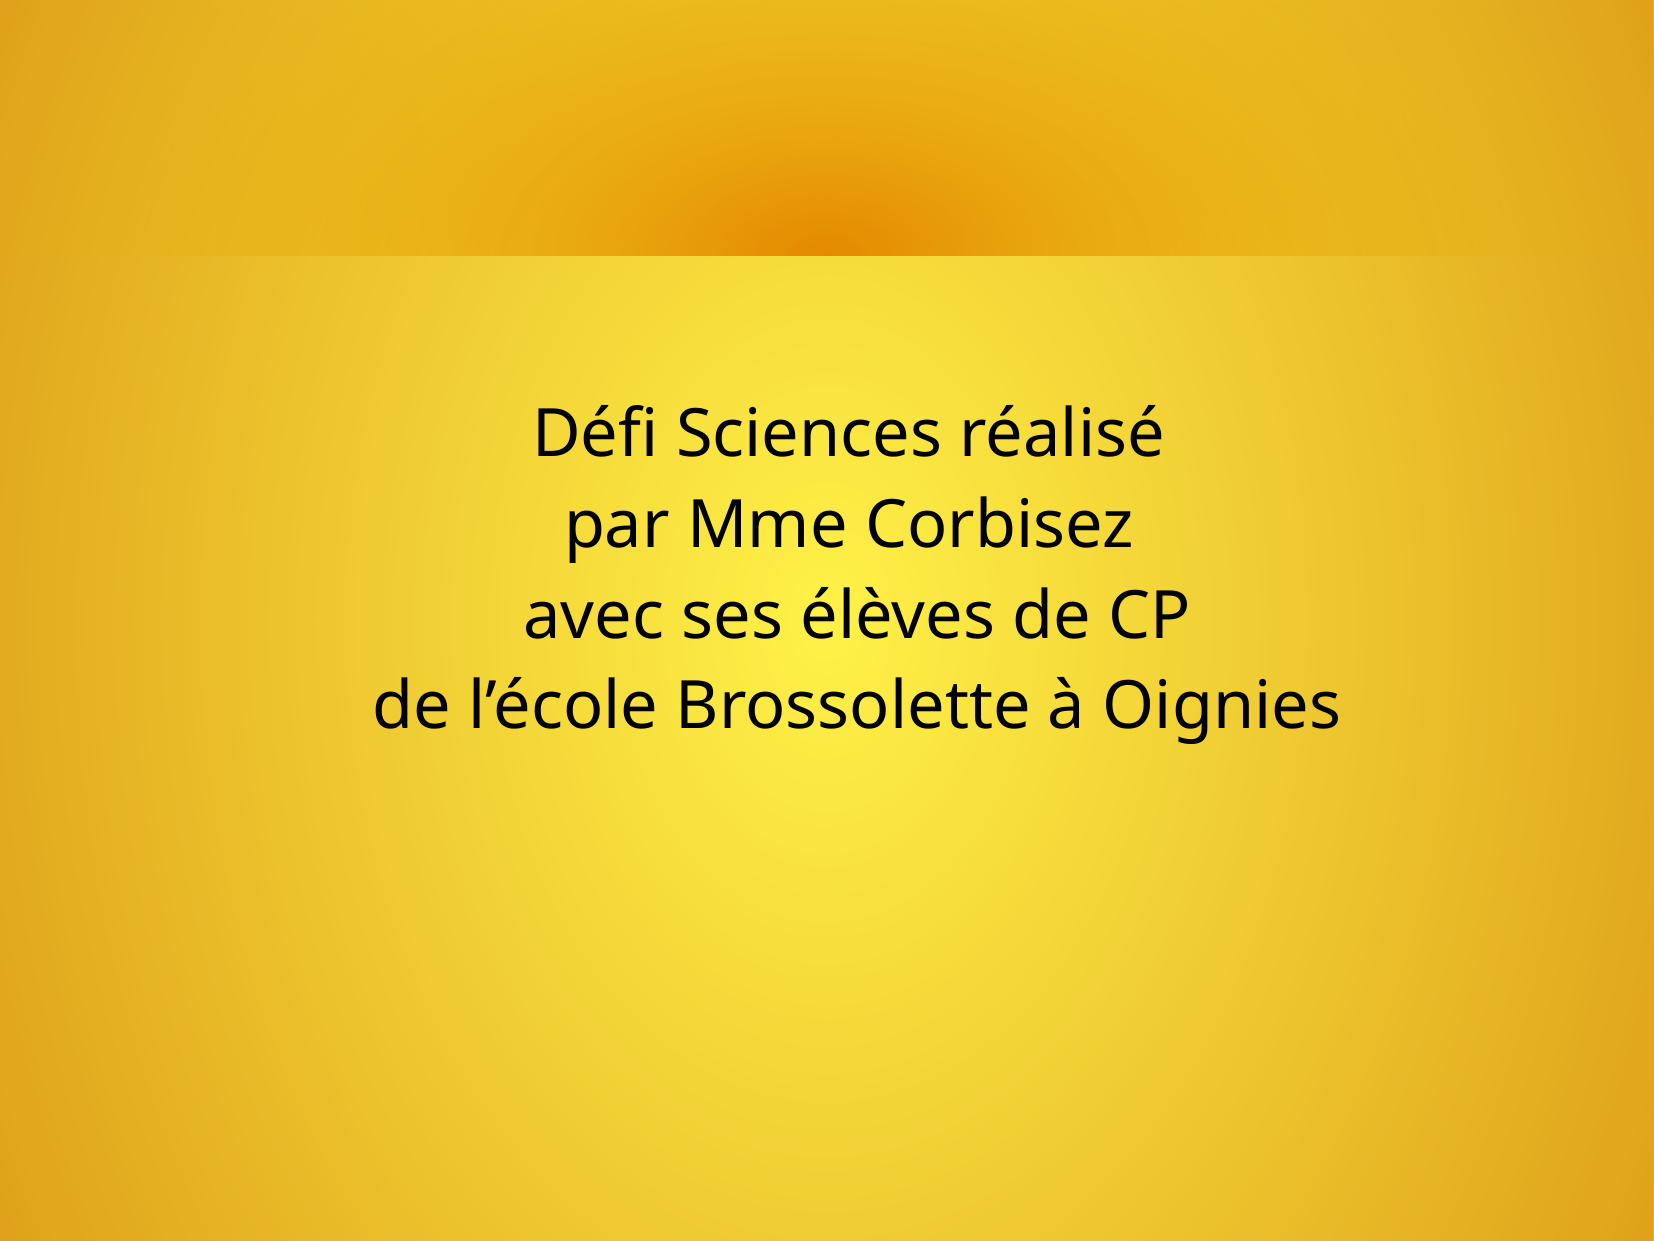

Défi Sciences réalisé
par Mme Corbisez
avec ses élèves de CP
de l’école Brossolette à Oignies